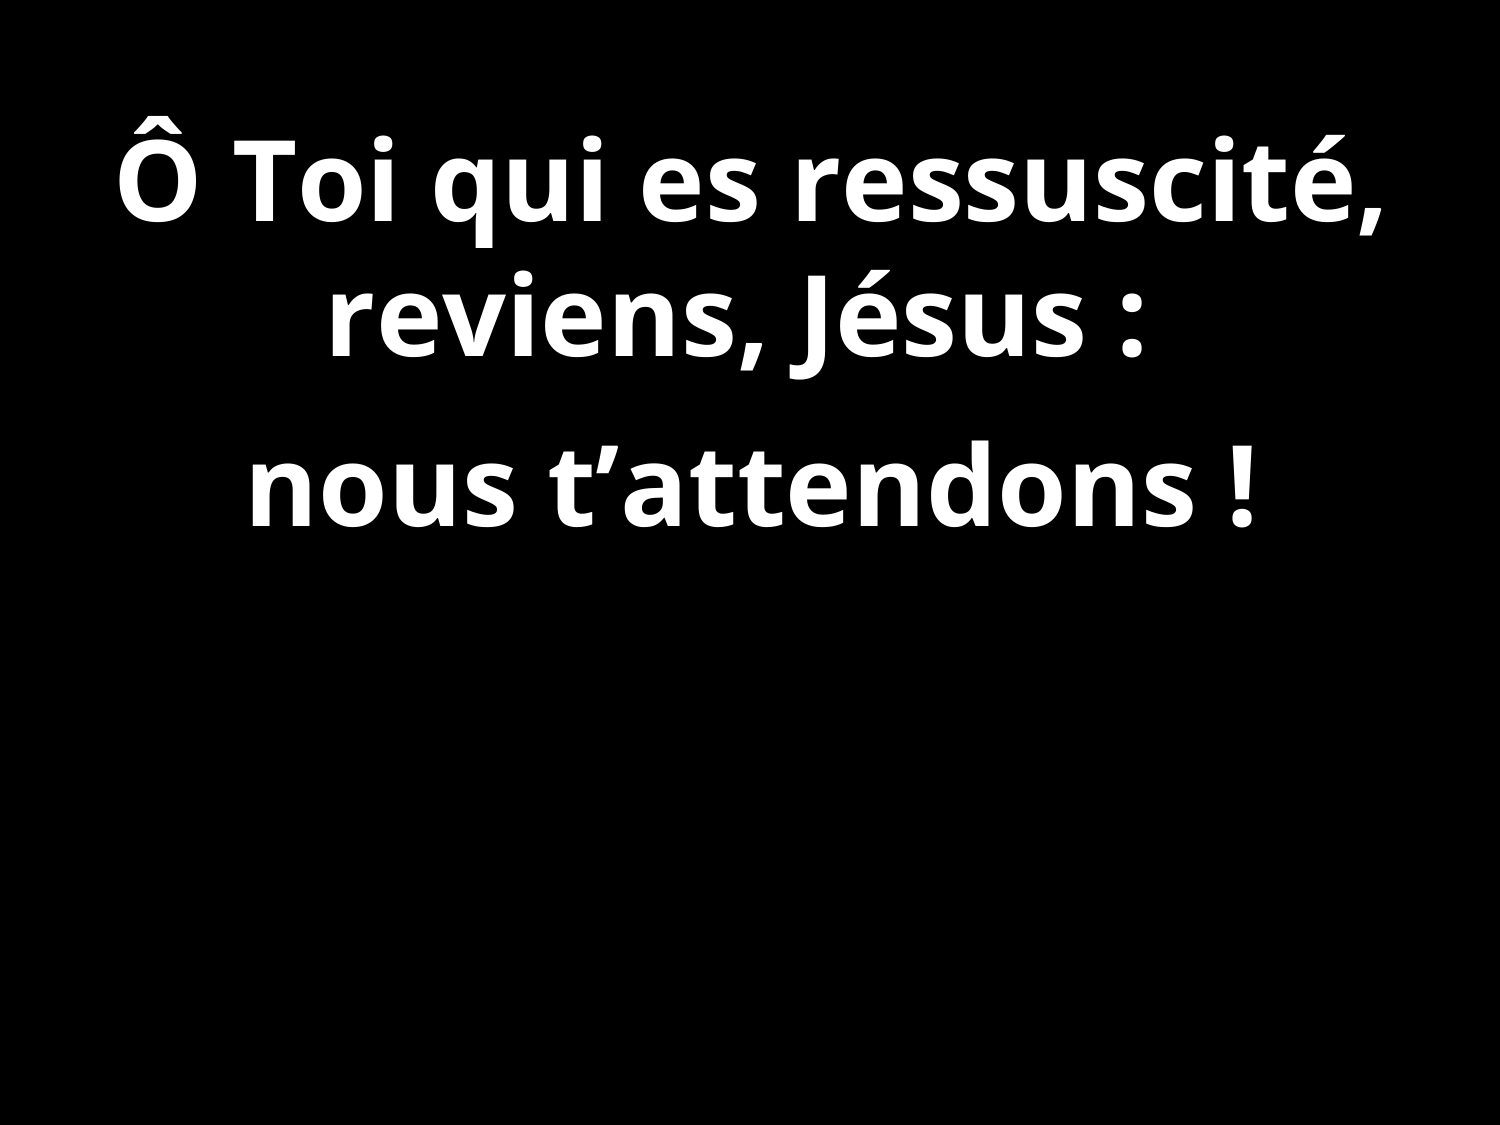

# Ô Toi qui es ressuscité, reviens, Jésus :
nous t’attendons !